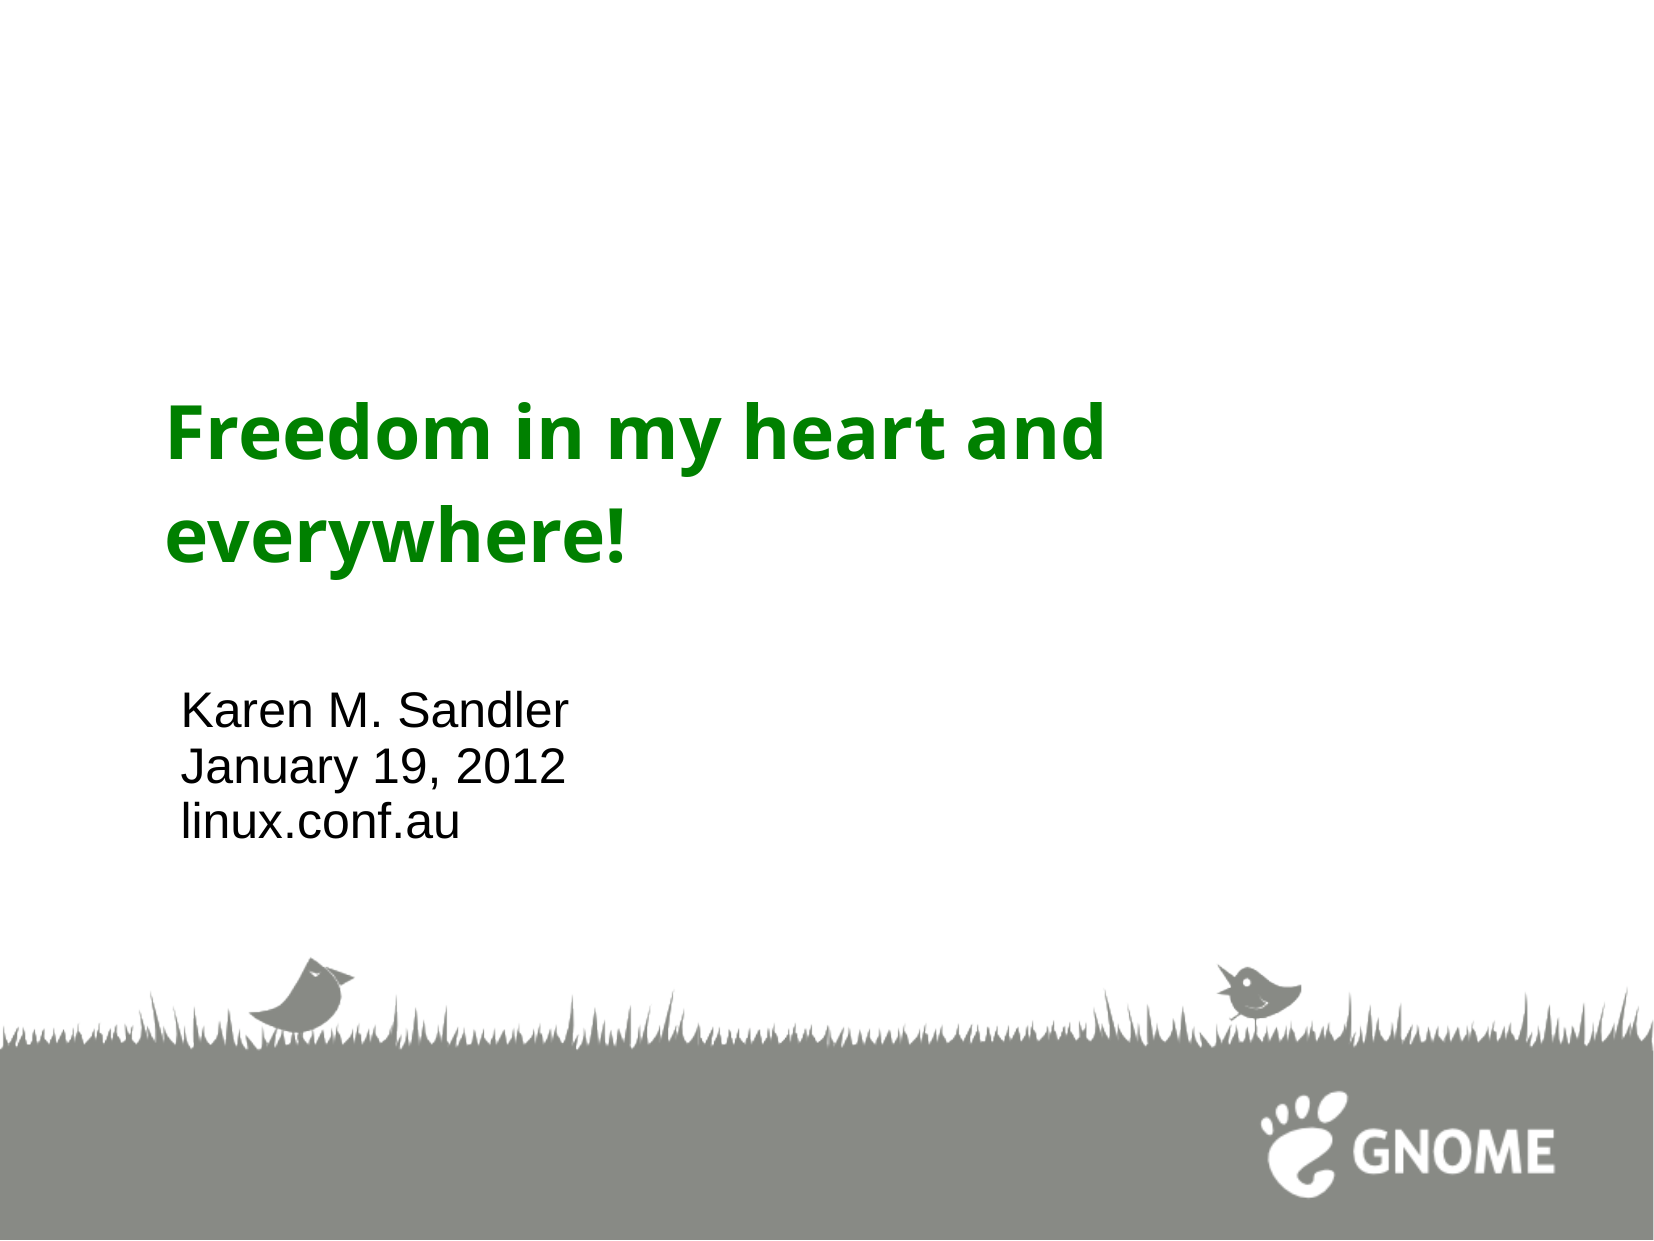

Freedom in my heart and everywhere!
Karen M. Sandler
January 19, 2012
linux.conf.au